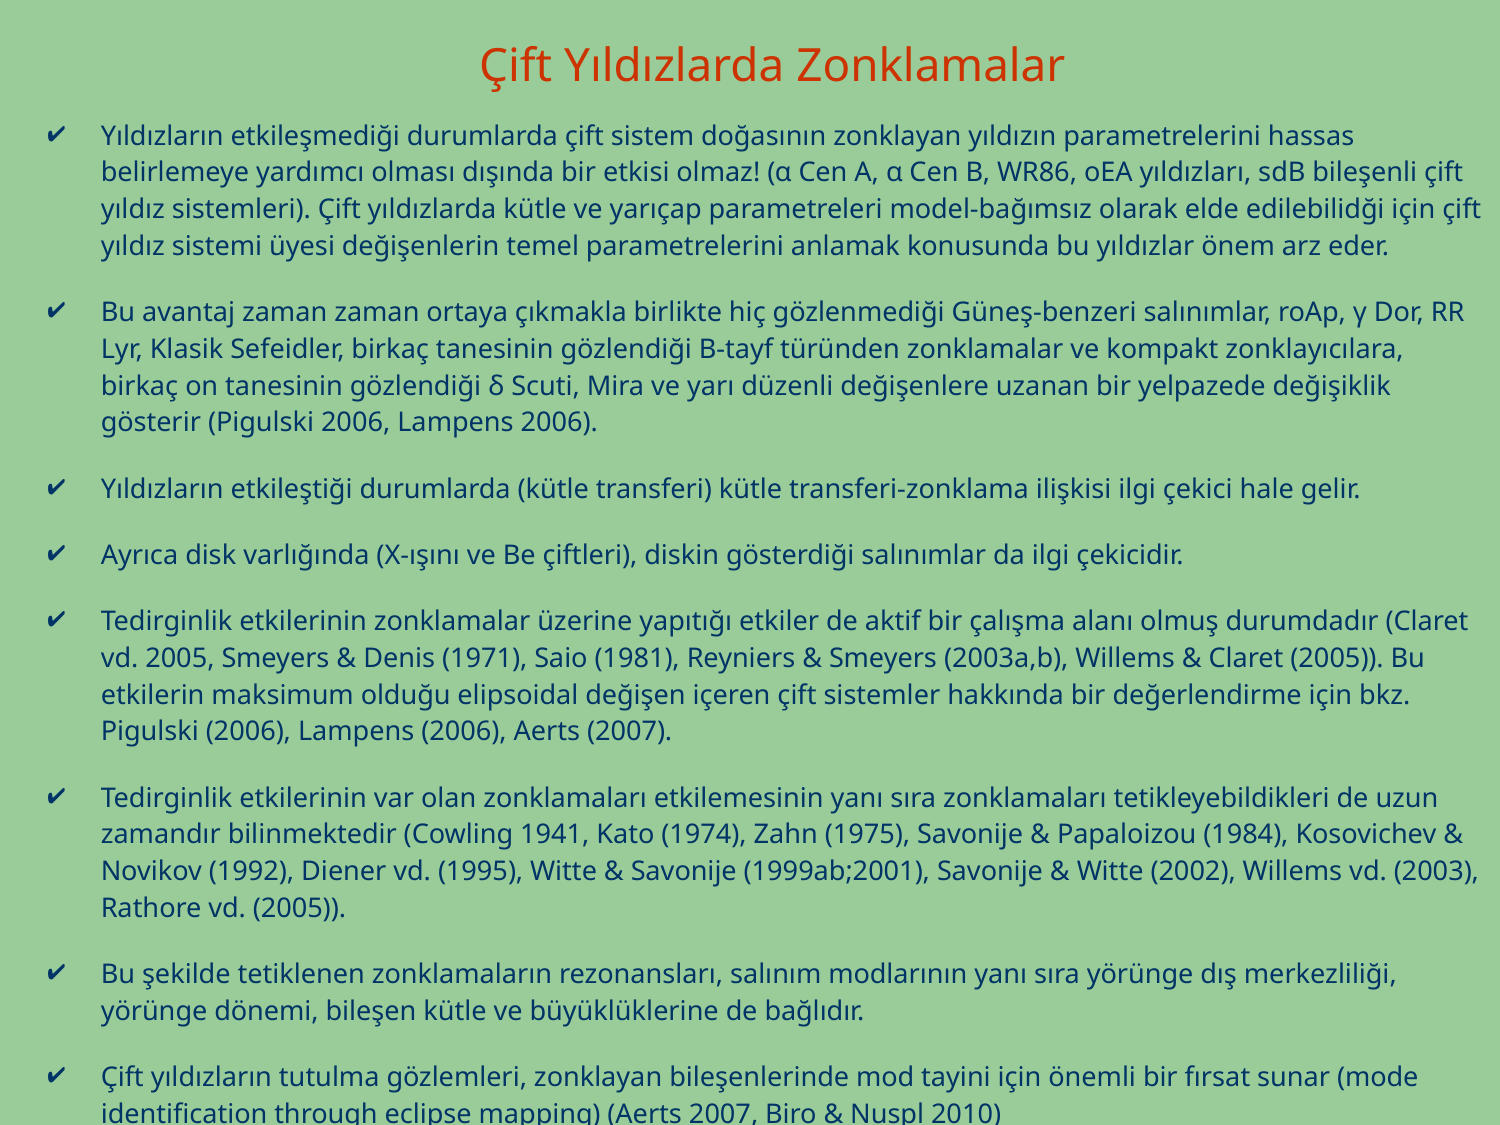

# Çift Yıldızlarda Zonklamalar
Yıldızların etkileşmediği durumlarda çift sistem doğasının zonklayan yıldızın parametrelerini hassas belirlemeye yardımcı olması dışında bir etkisi olmaz! (α Cen A, α Cen B, WR86, oEA yıldızları, sdB bileşenli çift yıldız sistemleri). Çift yıldızlarda kütle ve yarıçap parametreleri model-bağımsız olarak elde edilebilidği için çift yıldız sistemi üyesi değişenlerin temel parametrelerini anlamak konusunda bu yıldızlar önem arz eder.
Bu avantaj zaman zaman ortaya çıkmakla birlikte hiç gözlenmediği Güneş-benzeri salınımlar, roAp, γ Dor, RR Lyr, Klasik Sefeidler, birkaç tanesinin gözlendiği B-tayf türünden zonklamalar ve kompakt zonklayıcılara, birkaç on tanesinin gözlendiği δ Scuti, Mira ve yarı düzenli değişenlere uzanan bir yelpazede değişiklik gösterir (Pigulski 2006, Lampens 2006).
Yıldızların etkileştiği durumlarda (kütle transferi) kütle transferi-zonklama ilişkisi ilgi çekici hale gelir.
Ayrıca disk varlığında (X-ışını ve Be çiftleri), diskin gösterdiği salınımlar da ilgi çekicidir.
Tedirginlik etkilerinin zonklamalar üzerine yapıtığı etkiler de aktif bir çalışma alanı olmuş durumdadır (Claret vd. 2005, Smeyers & Denis (1971), Saio (1981), Reyniers & Smeyers (2003a,b), Willems & Claret (2005)). Bu etkilerin maksimum olduğu elipsoidal değişen içeren çift sistemler hakkında bir değerlendirme için bkz. Pigulski (2006), Lampens (2006), Aerts (2007).
Tedirginlik etkilerinin var olan zonklamaları etkilemesinin yanı sıra zonklamaları tetikleyebildikleri de uzun zamandır bilinmektedir (Cowling 1941, Kato (1974), Zahn (1975), Savonije & Papaloizou (1984), Kosovichev & Novikov (1992), Diener vd. (1995), Witte & Savonije (1999ab;2001), Savonije & Witte (2002), Willems vd. (2003), Rathore vd. (2005)).
Bu şekilde tetiklenen zonklamaların rezonansları, salınım modlarının yanı sıra yörünge dış merkezliliği, yörünge dönemi, bileşen kütle ve büyüklüklerine de bağlıdır.
Çift yıldızların tutulma gözlemleri, zonklayan bileşenlerinde mod tayini için önemli bir fırsat sunar (mode identification through eclipse mapping) (Aerts 2007, Biro & Nuspl 2010)